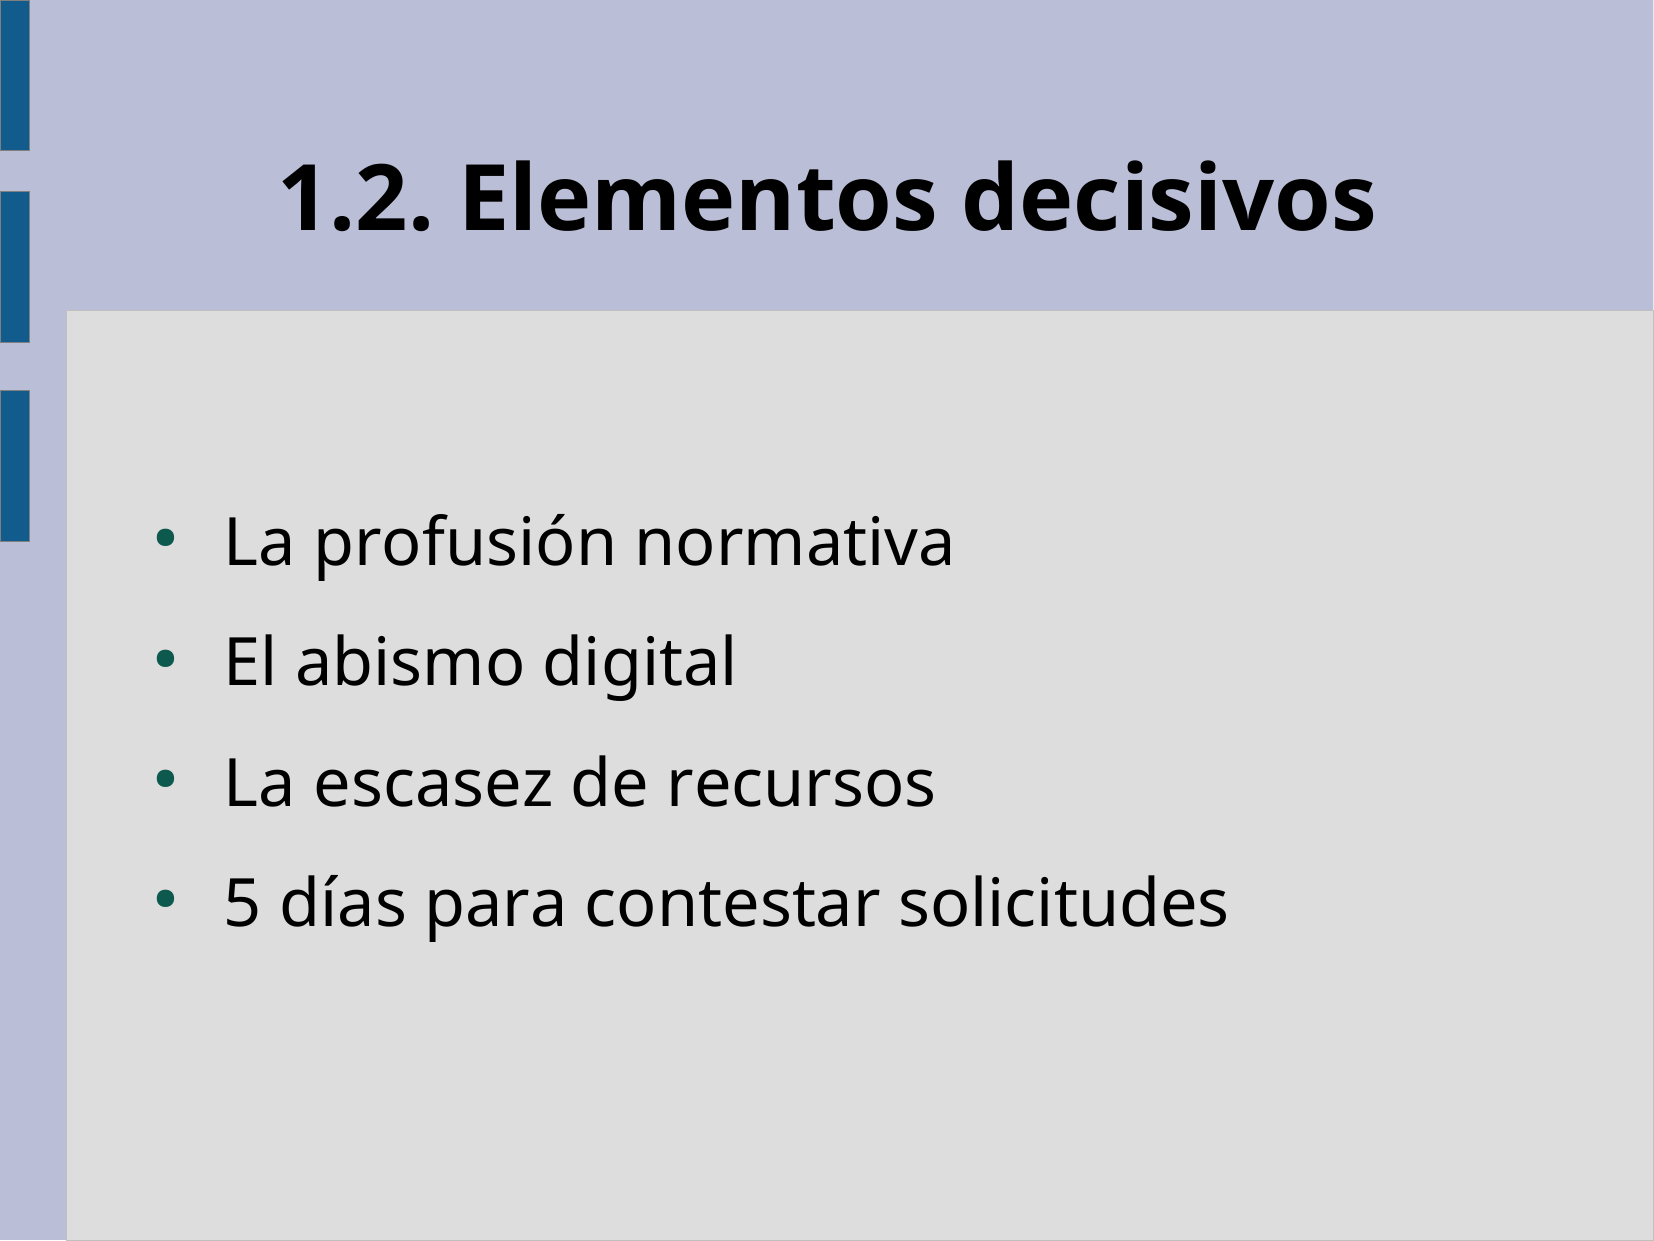

# 1.2. Elementos decisivos
 La profusión normativa
 El abismo digital
 La escasez de recursos
 5 días para contestar solicitudes